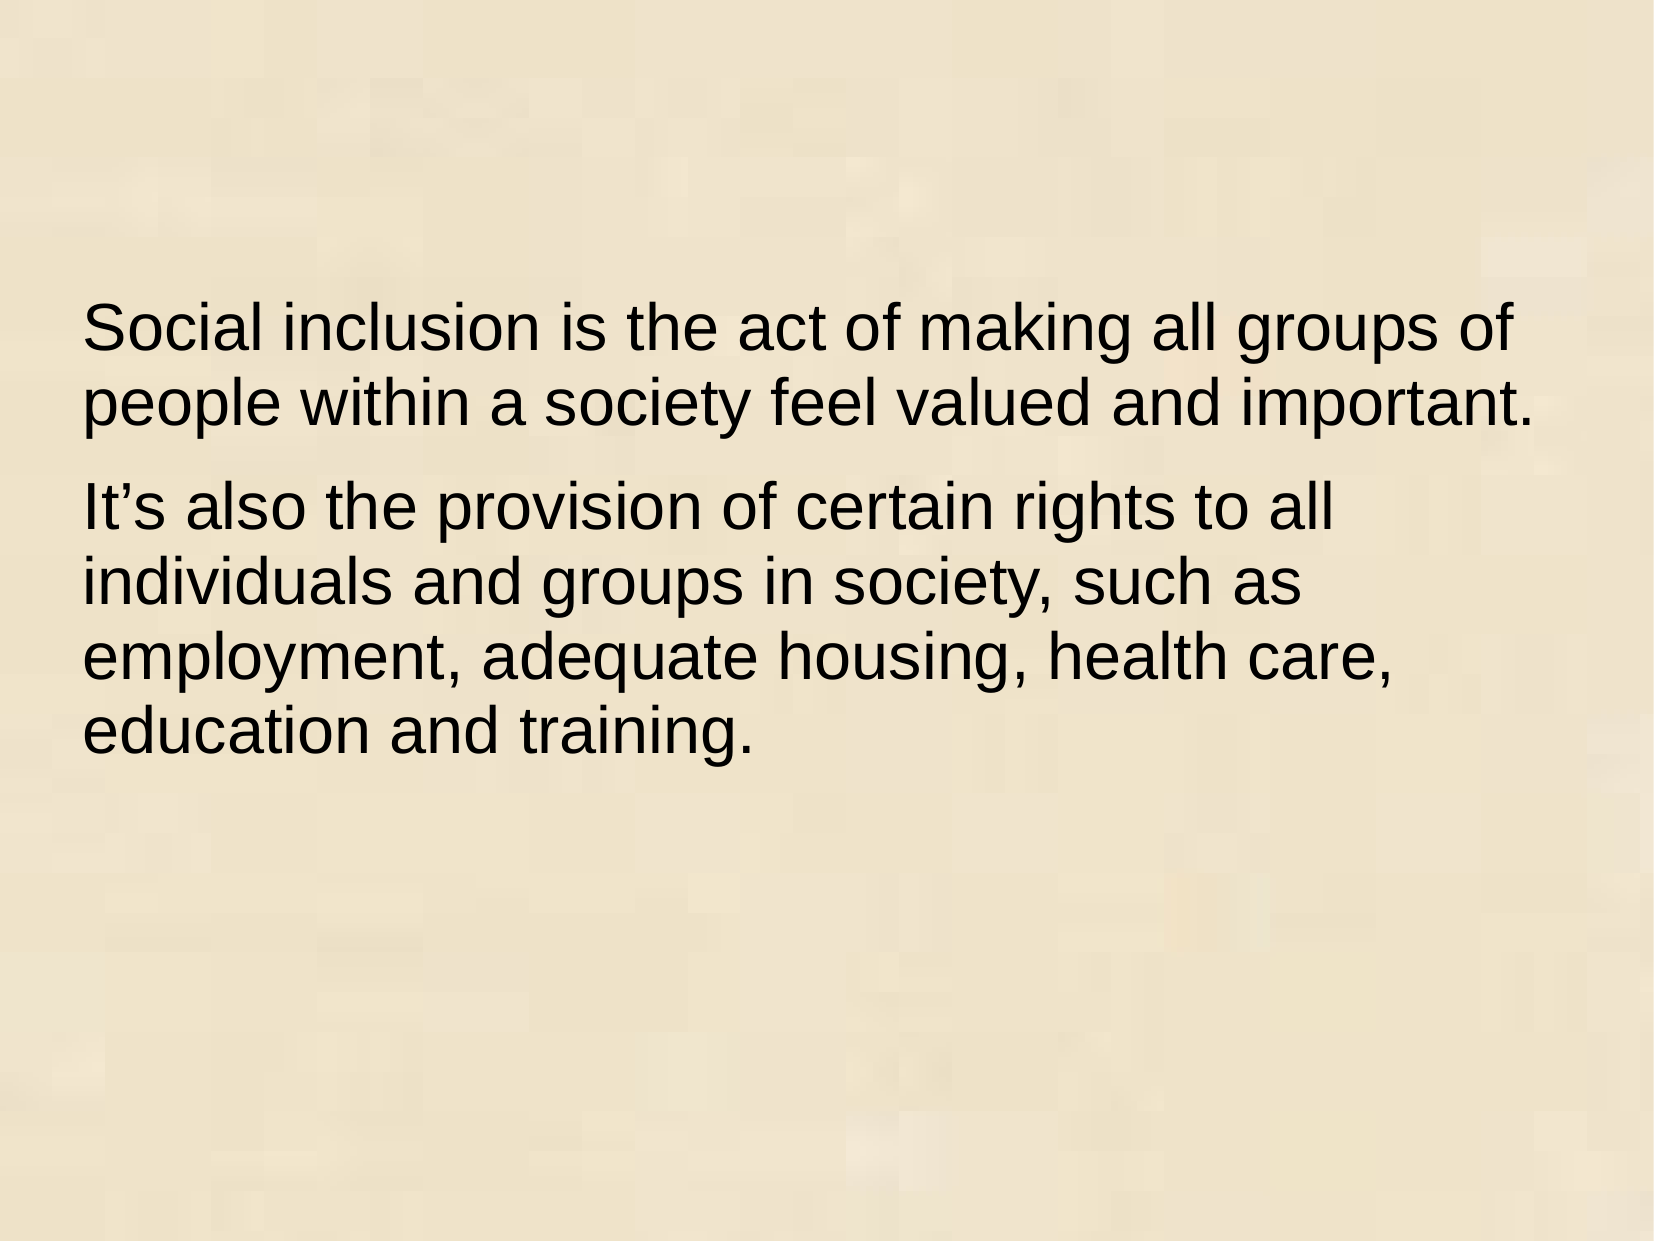

# Social inclusion is the act of making all groups of people within a society feel valued and important.
It’s also the provision of certain rights to all individuals and groups in society, such as employment, adequate housing, health care, education and training.